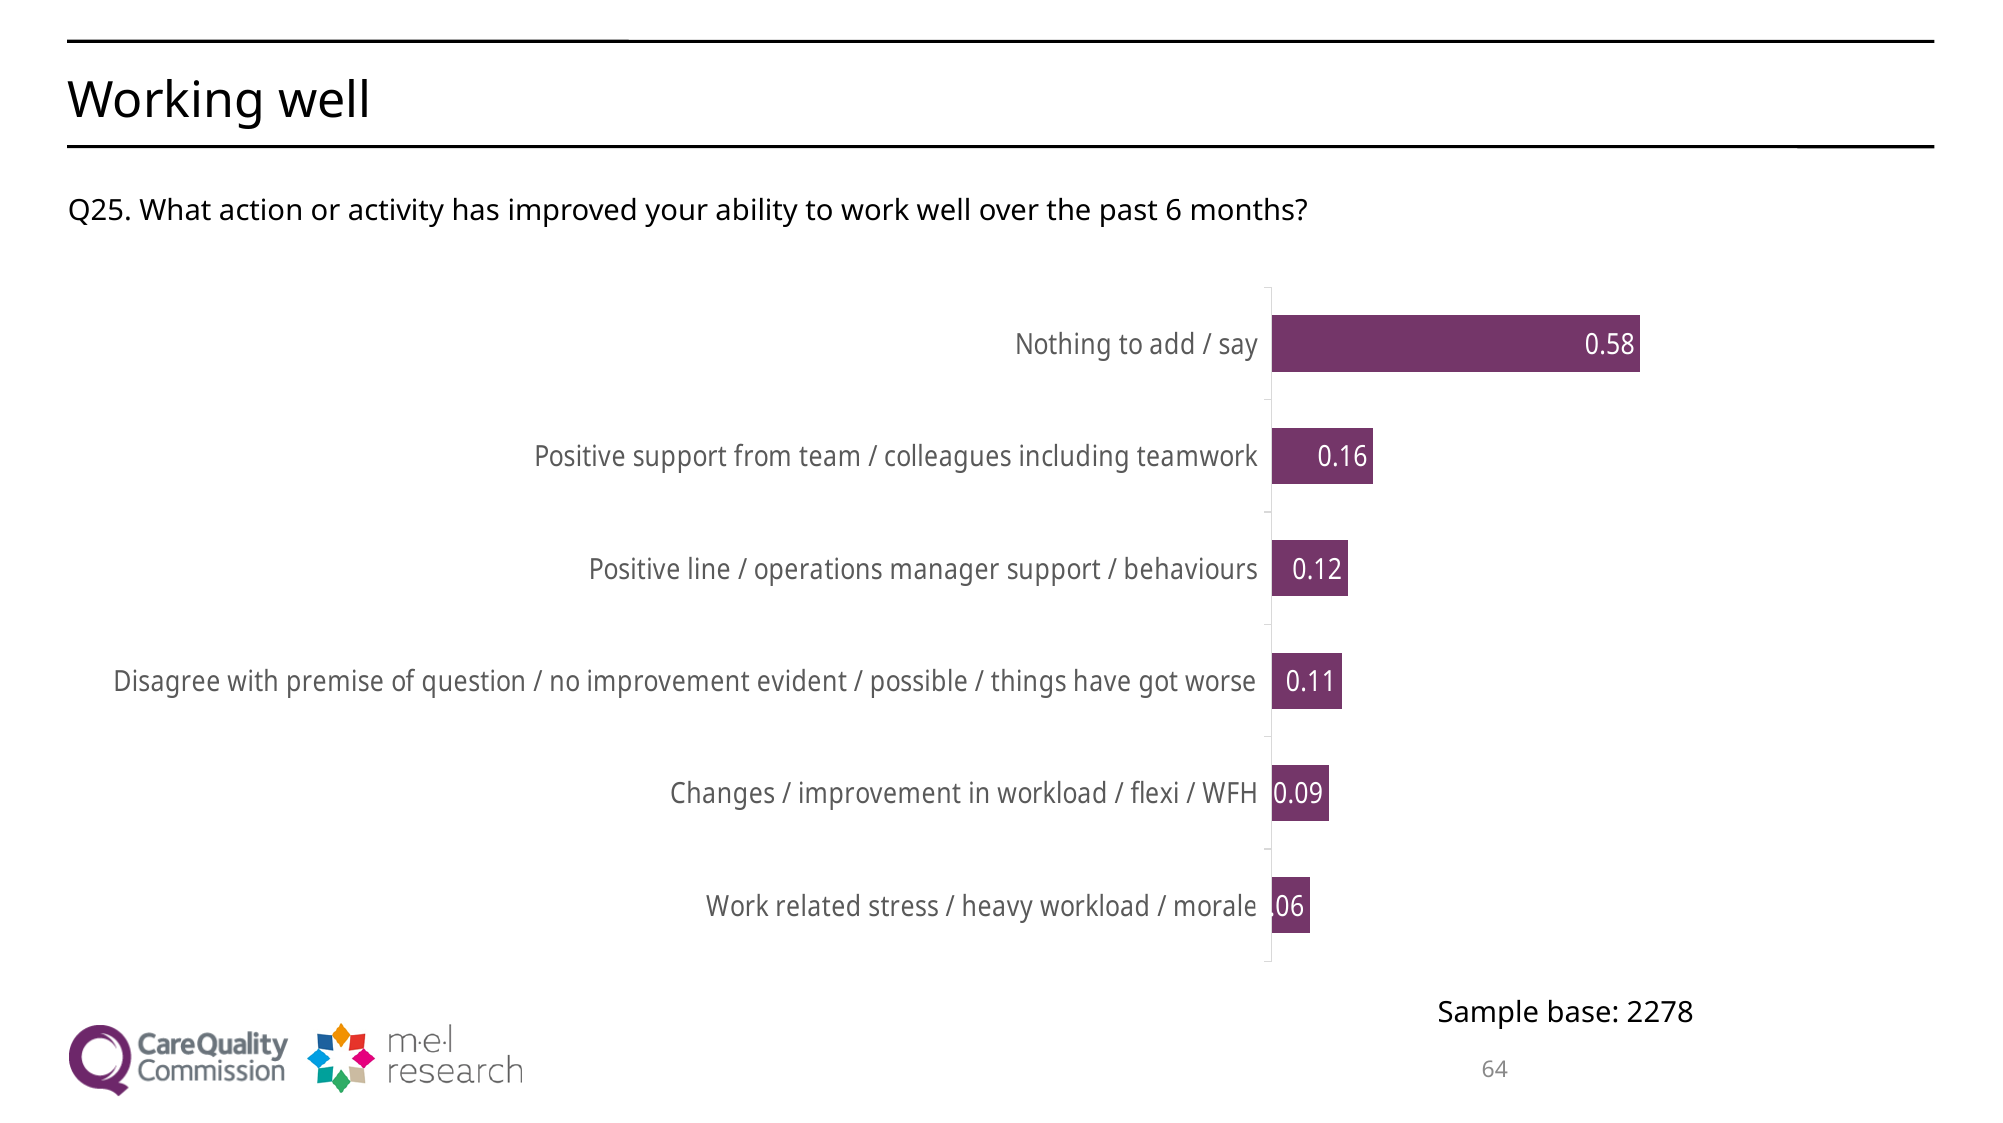

# Working well
Q25. What action or activity has improved your ability to work well over the past 6 months?
### Chart
| Category | x |
|---|---|
| Nothing to add / say | 0.58 |
| Positive support from team / colleagues including teamwork | 0.16 |
| Positive line / operations manager support / behaviours | 0.12 |
| Disagree with premise of question / no improvement evident / possible / things have got worse | 0.11 |
| Changes / improvement in workload / flexi / WFH | 0.09 |
| Work related stress / heavy workload / morale | 0.06 |Sample base: 2278